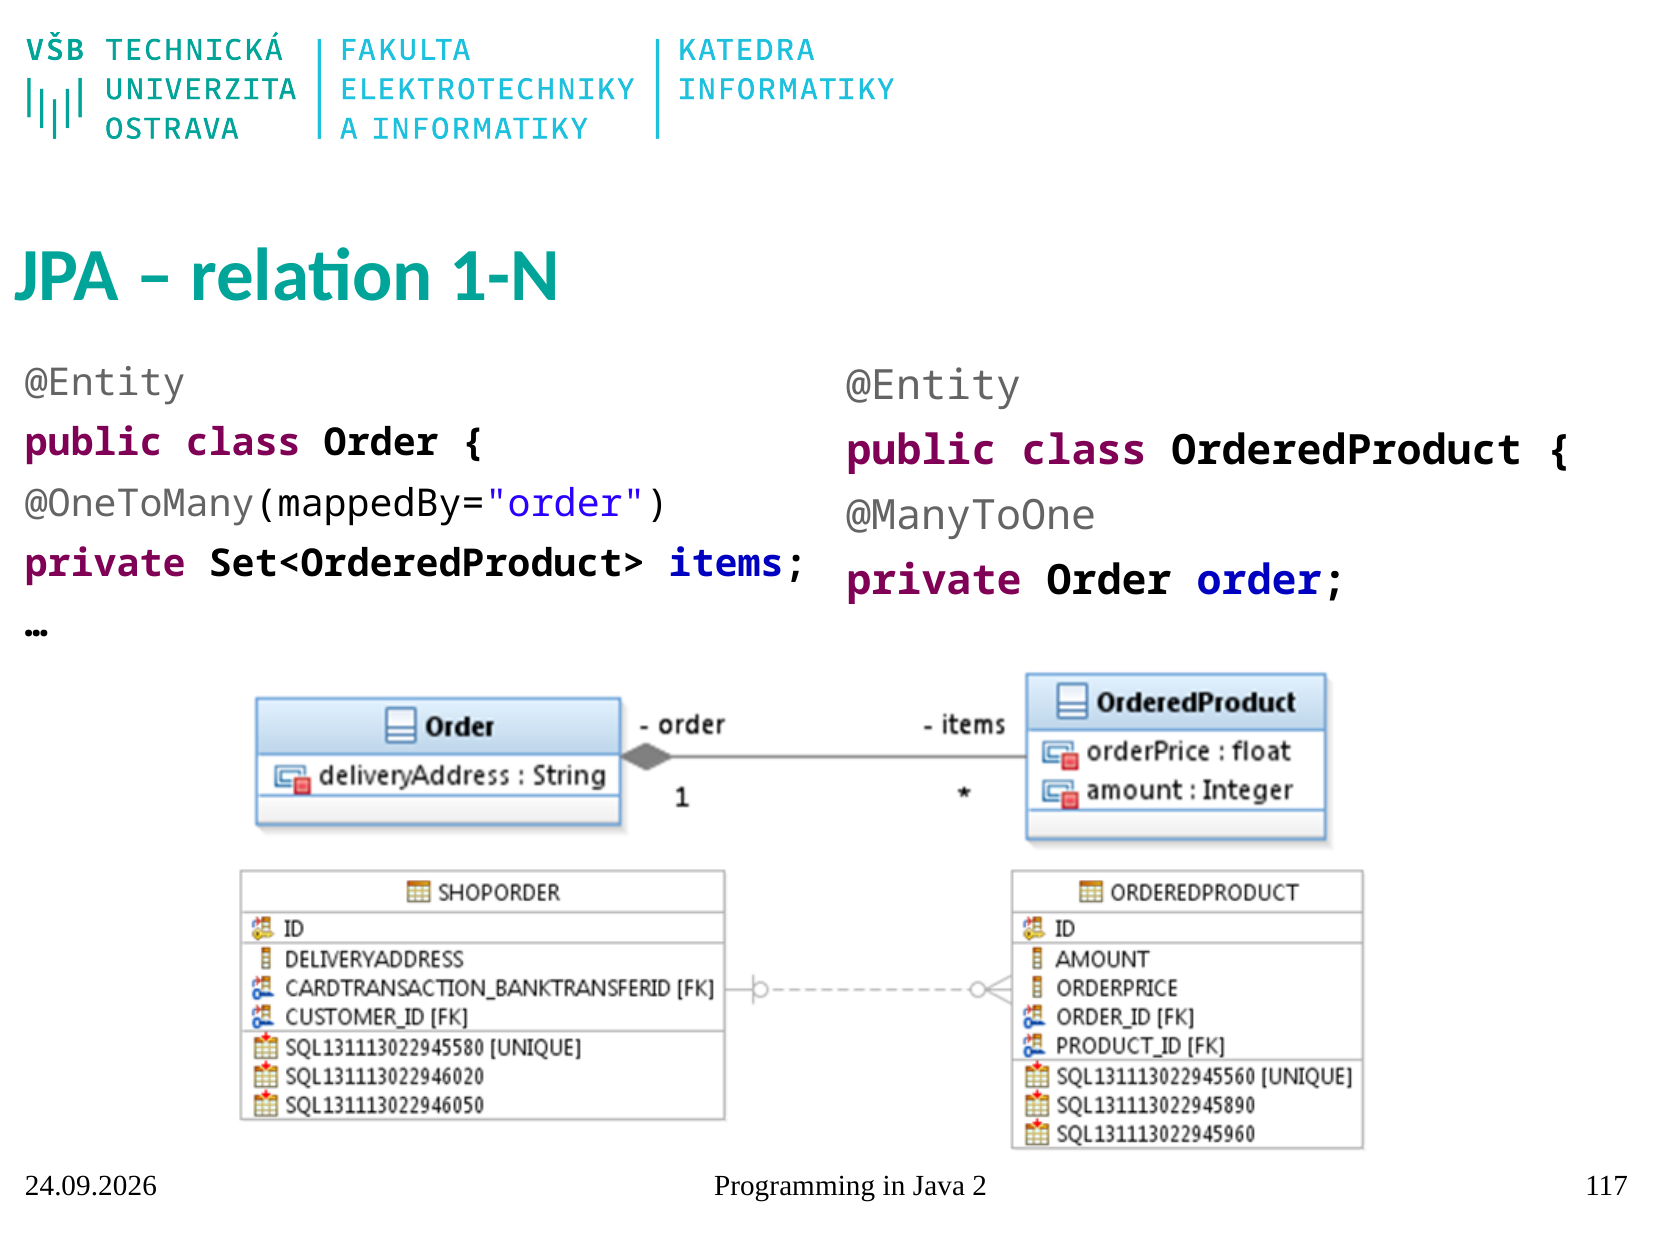

# JPA – relation 1-N
@Entity
public class Order {
@OneToMany(mappedBy="order")
private Set<OrderedProduct> items;
…
@Entity
public class OrderedProduct {
@ManyToOne
private Order order;
…
Programming in Java 2
117